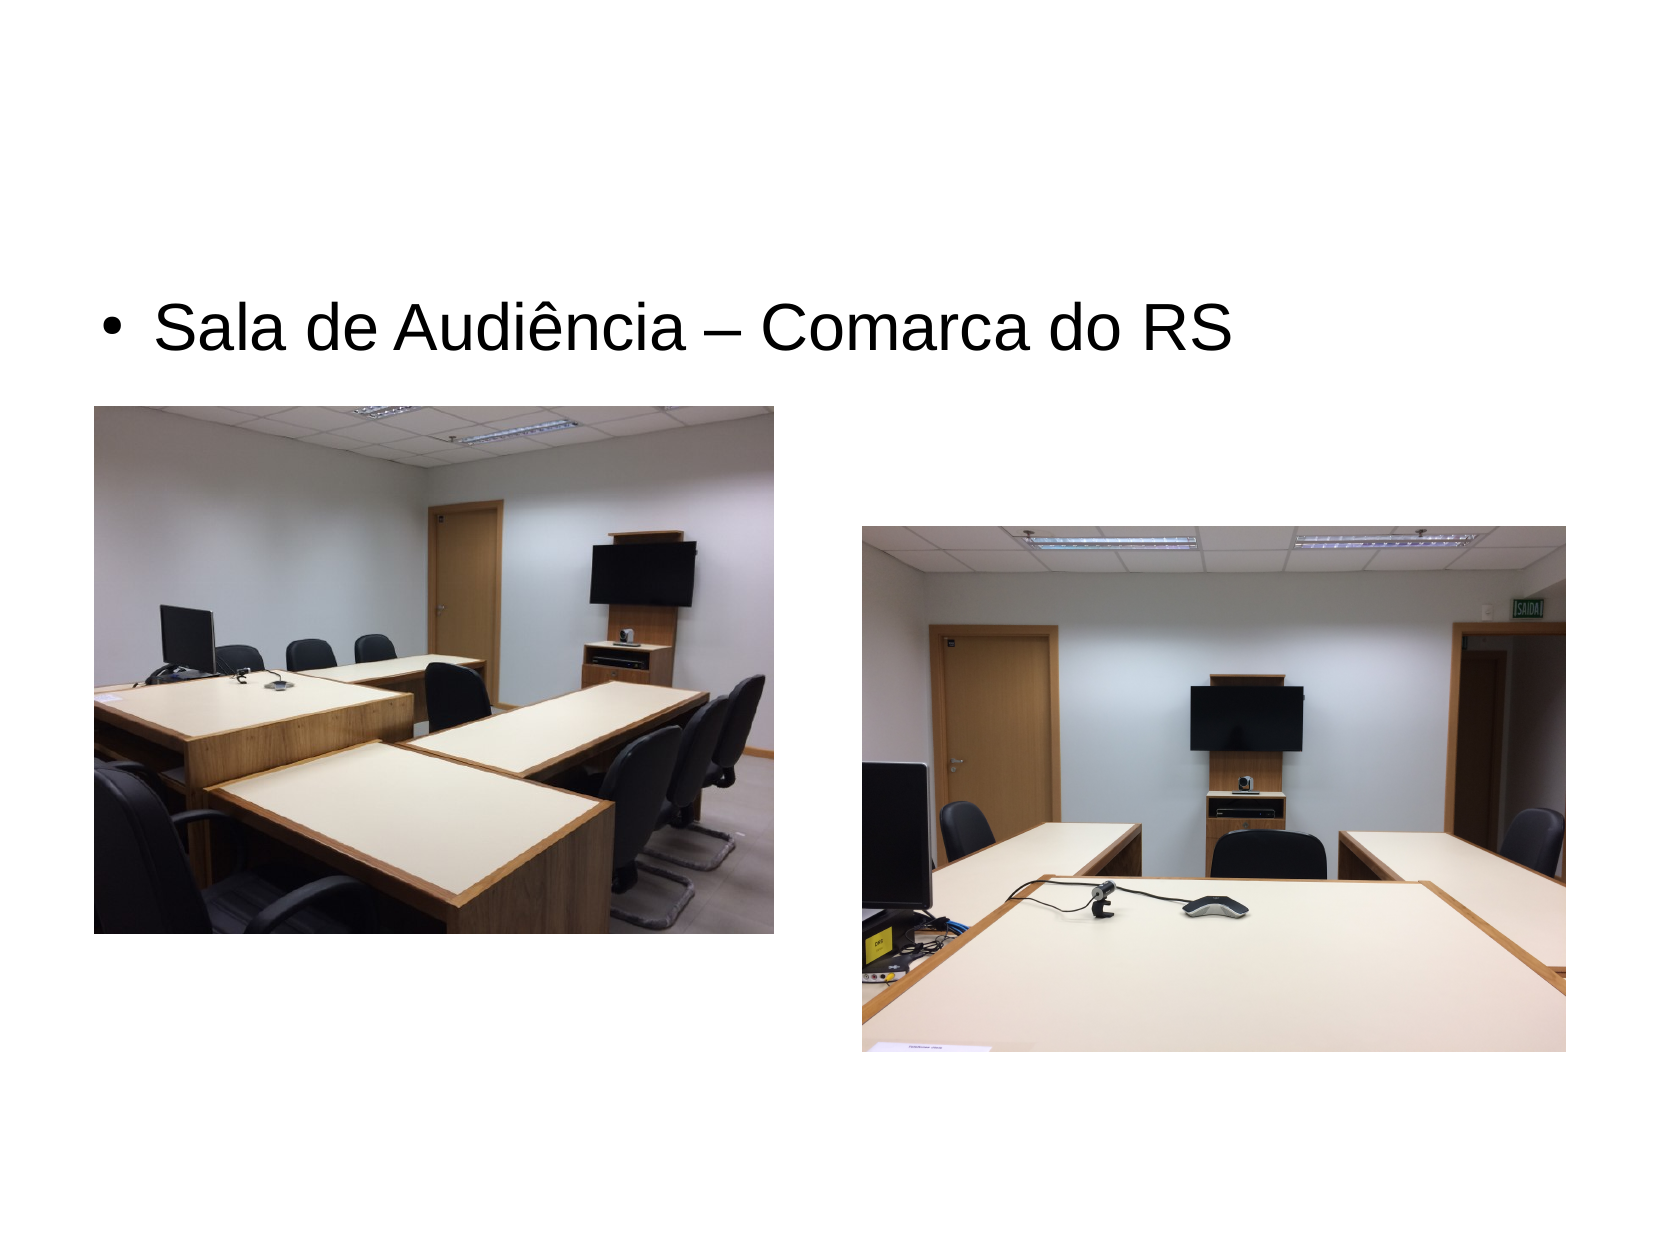

#
Sala de Audiência – Comarca do RS